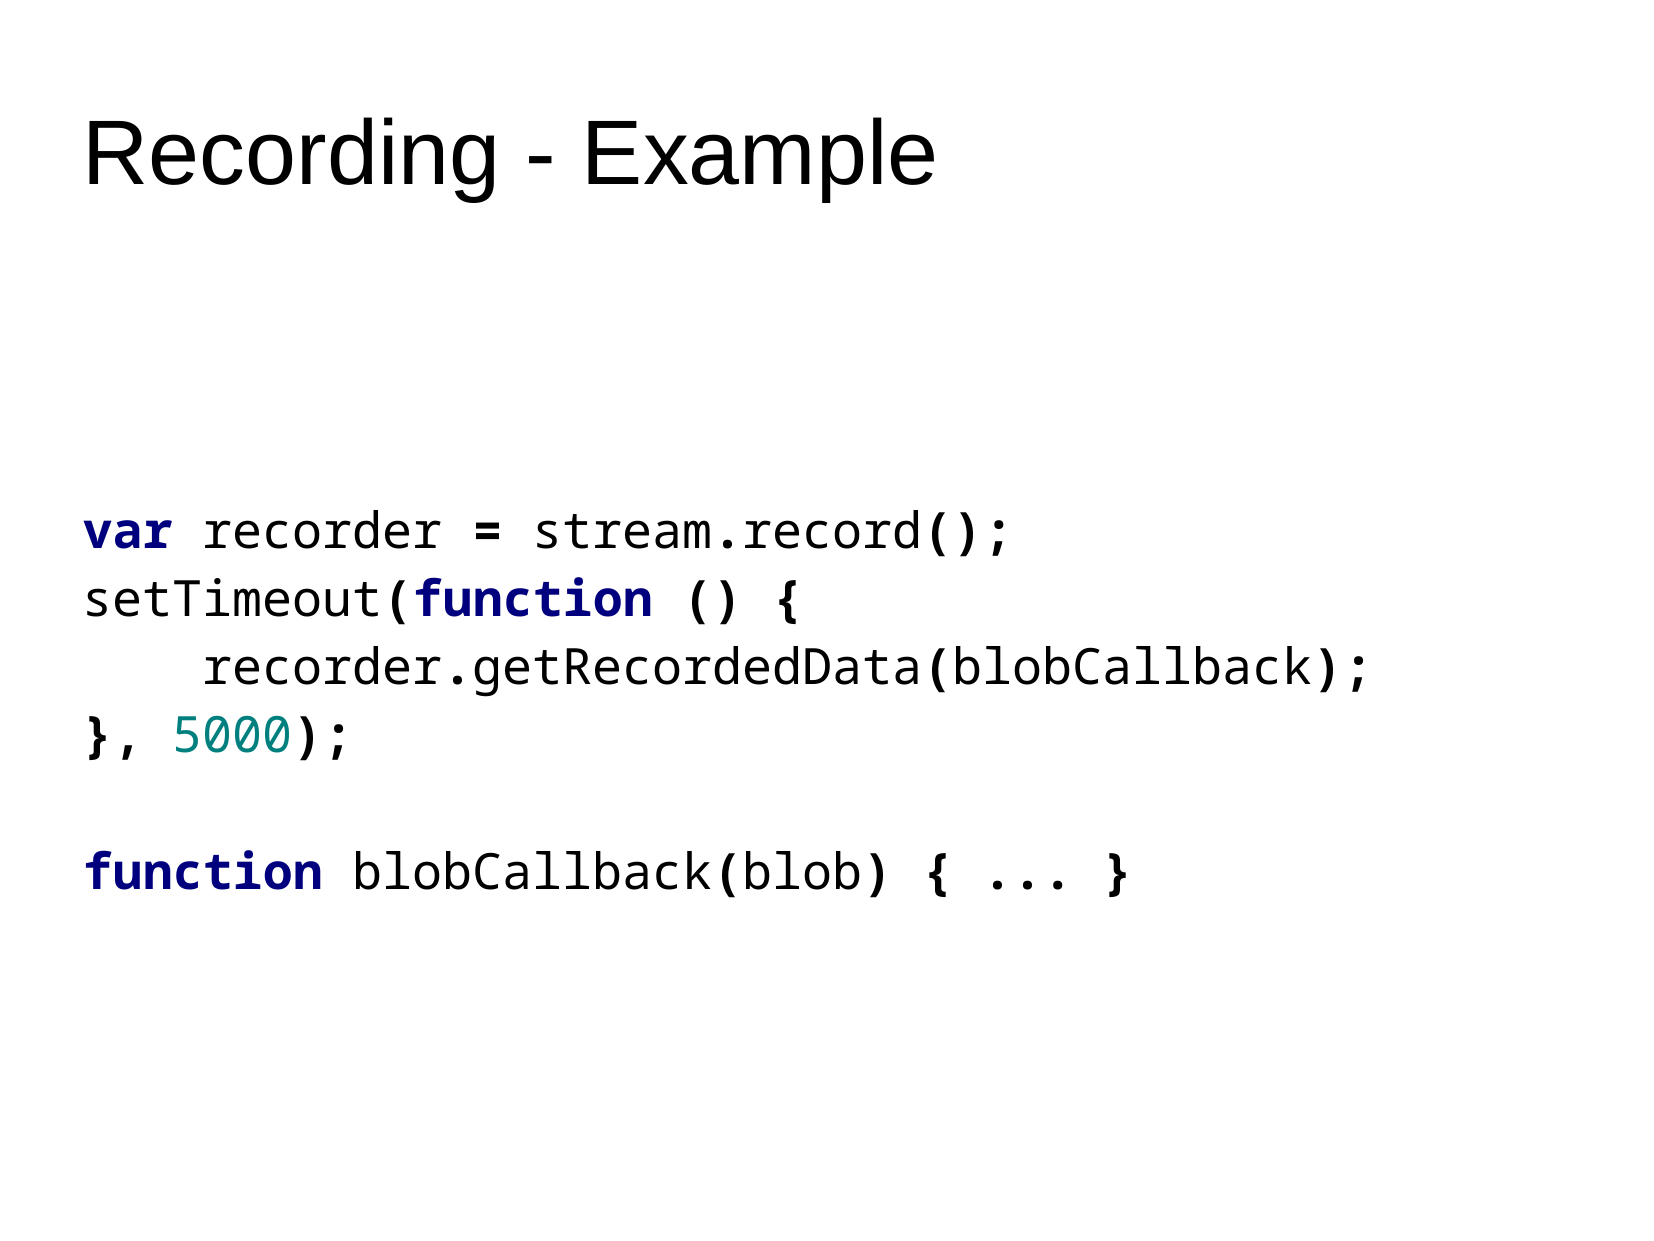

# Recording - Example
var recorder = stream.record();
setTimeout(function () {
 recorder.getRecordedData(blobCallback);
}, 5000);
function blobCallback(blob) { ... }